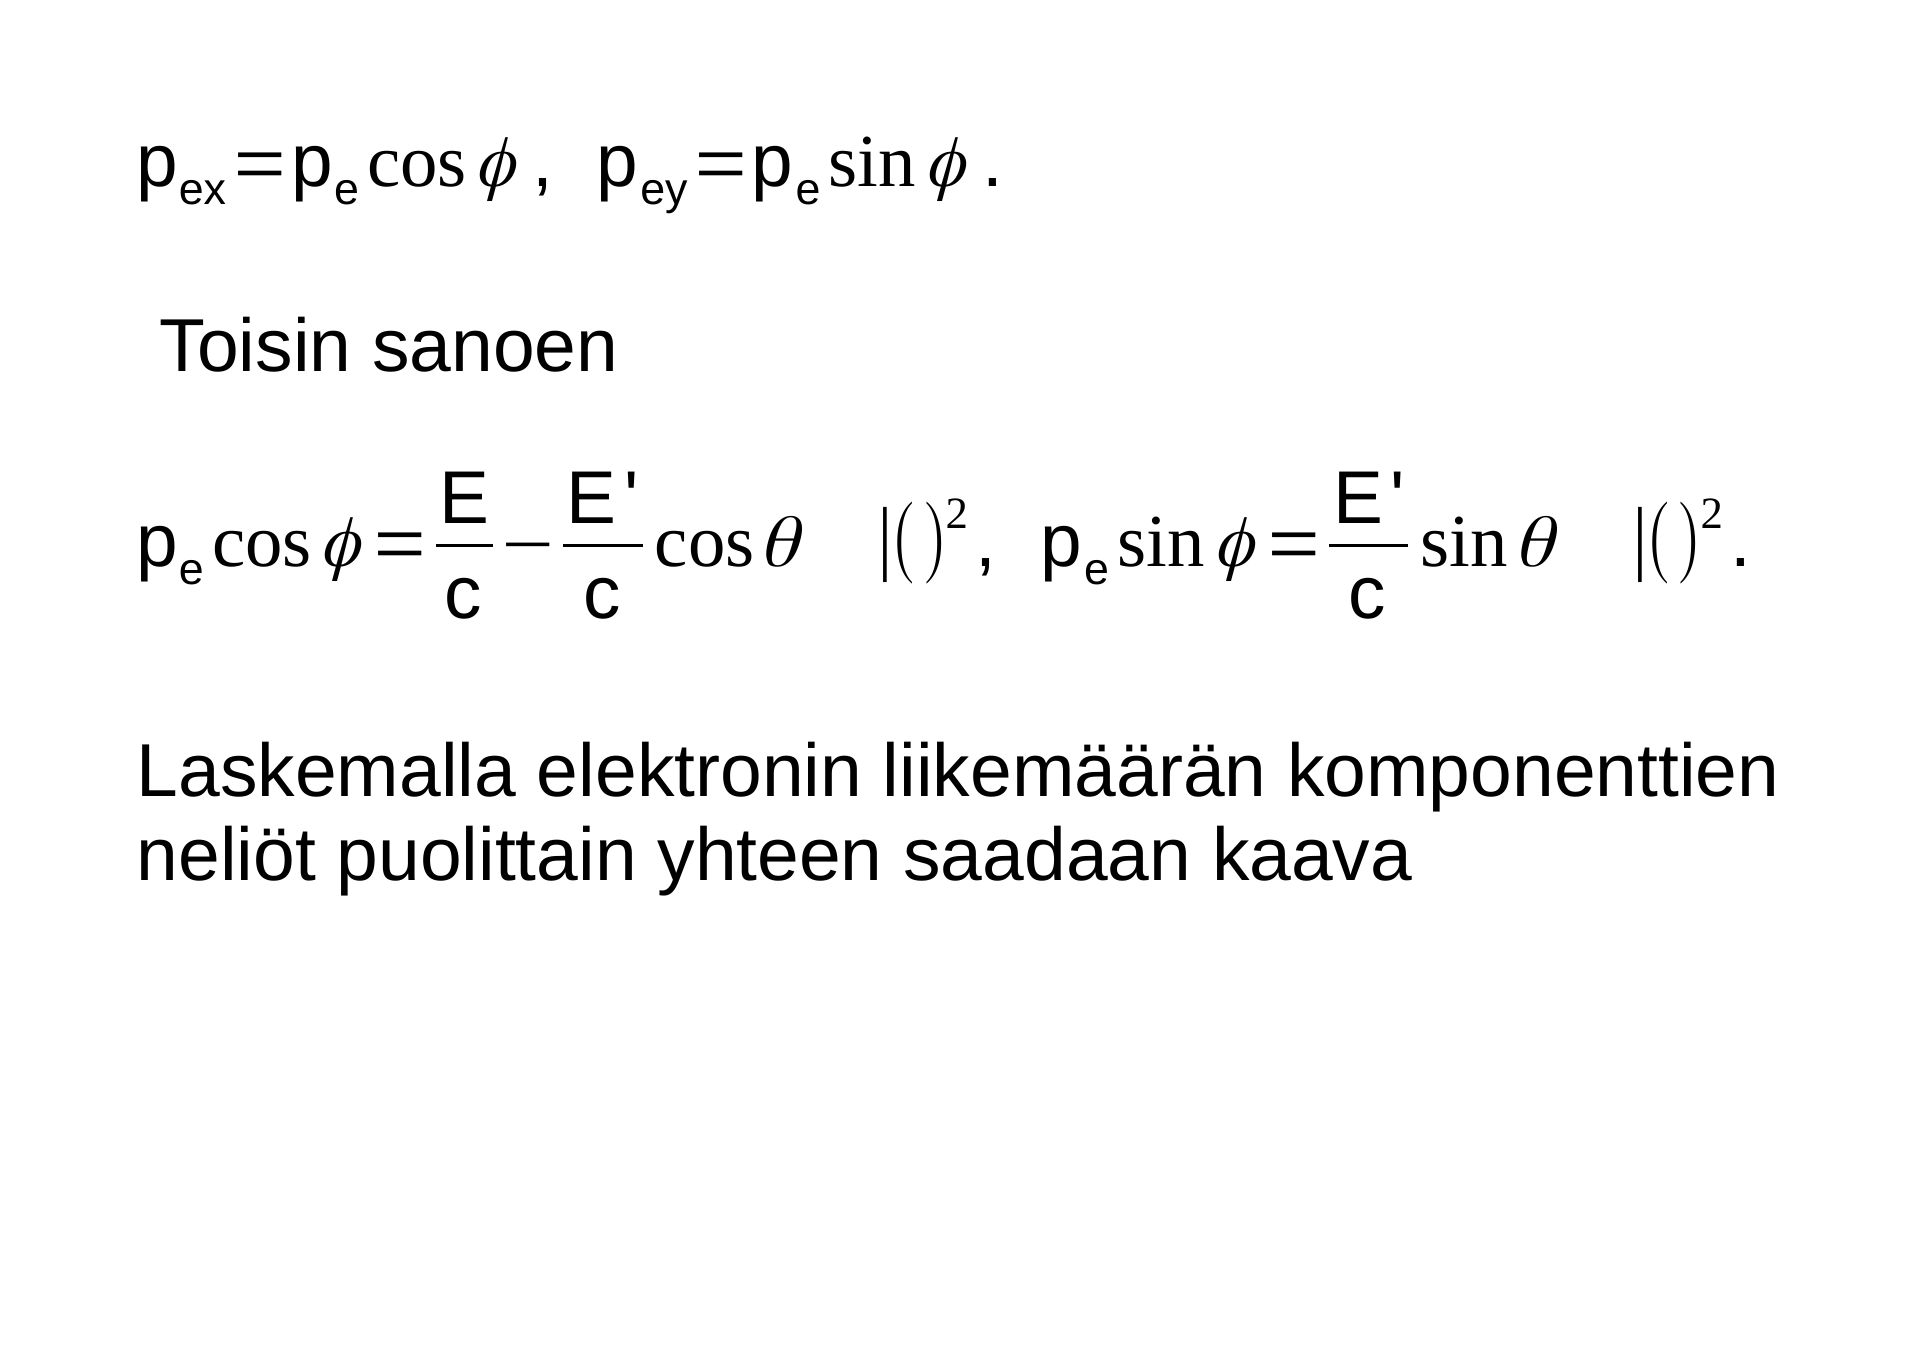

Toisin sanoen
Laskemalla elektronin liikemäärän komponenttien neliöt puolittain yhteen saadaan kaava